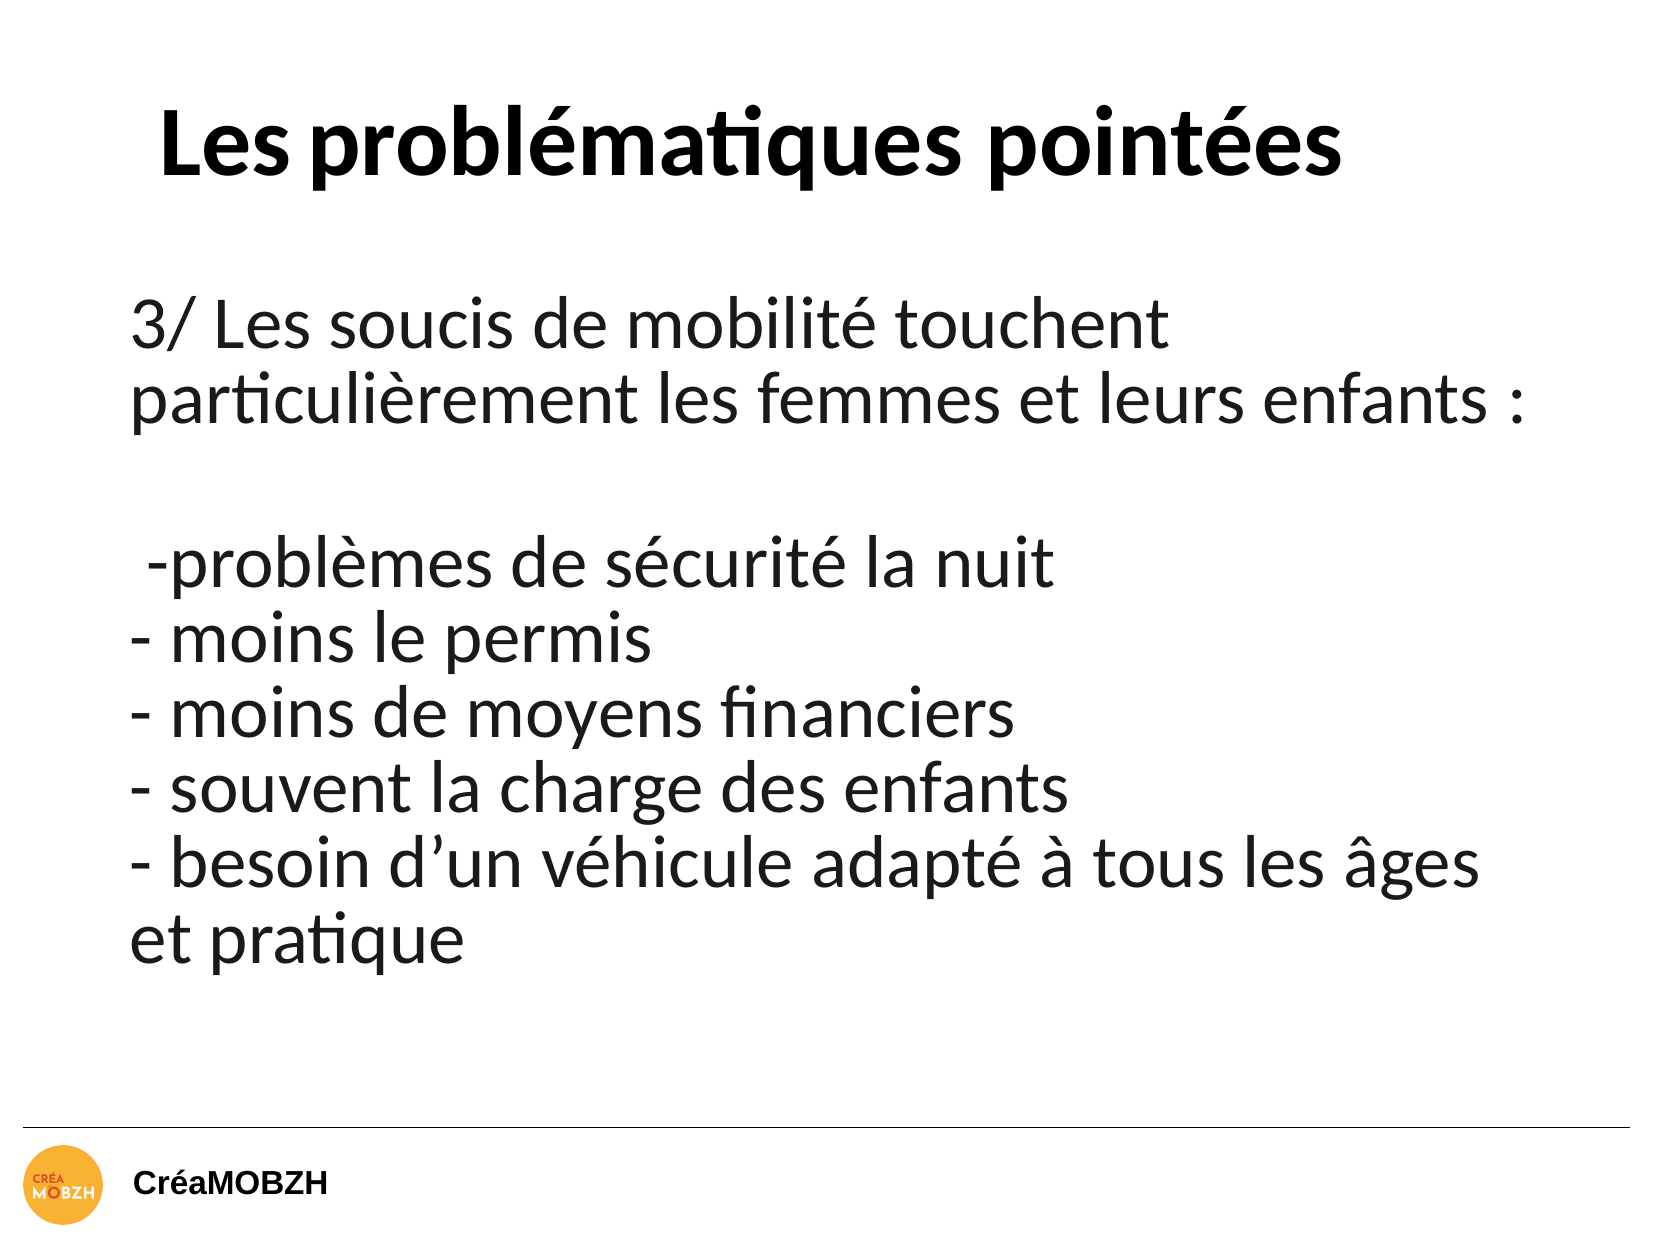

# Les	problématiques pointées
3/ Les soucis de mobilité touchent particulièrement les femmes et leurs enfants :
 -problèmes de sécurité la nuit
- moins le permis
- moins de moyens financiers
- souvent la charge des enfants
- besoin d’un véhicule adapté à tous les âges et pratique
CréaMOBZH